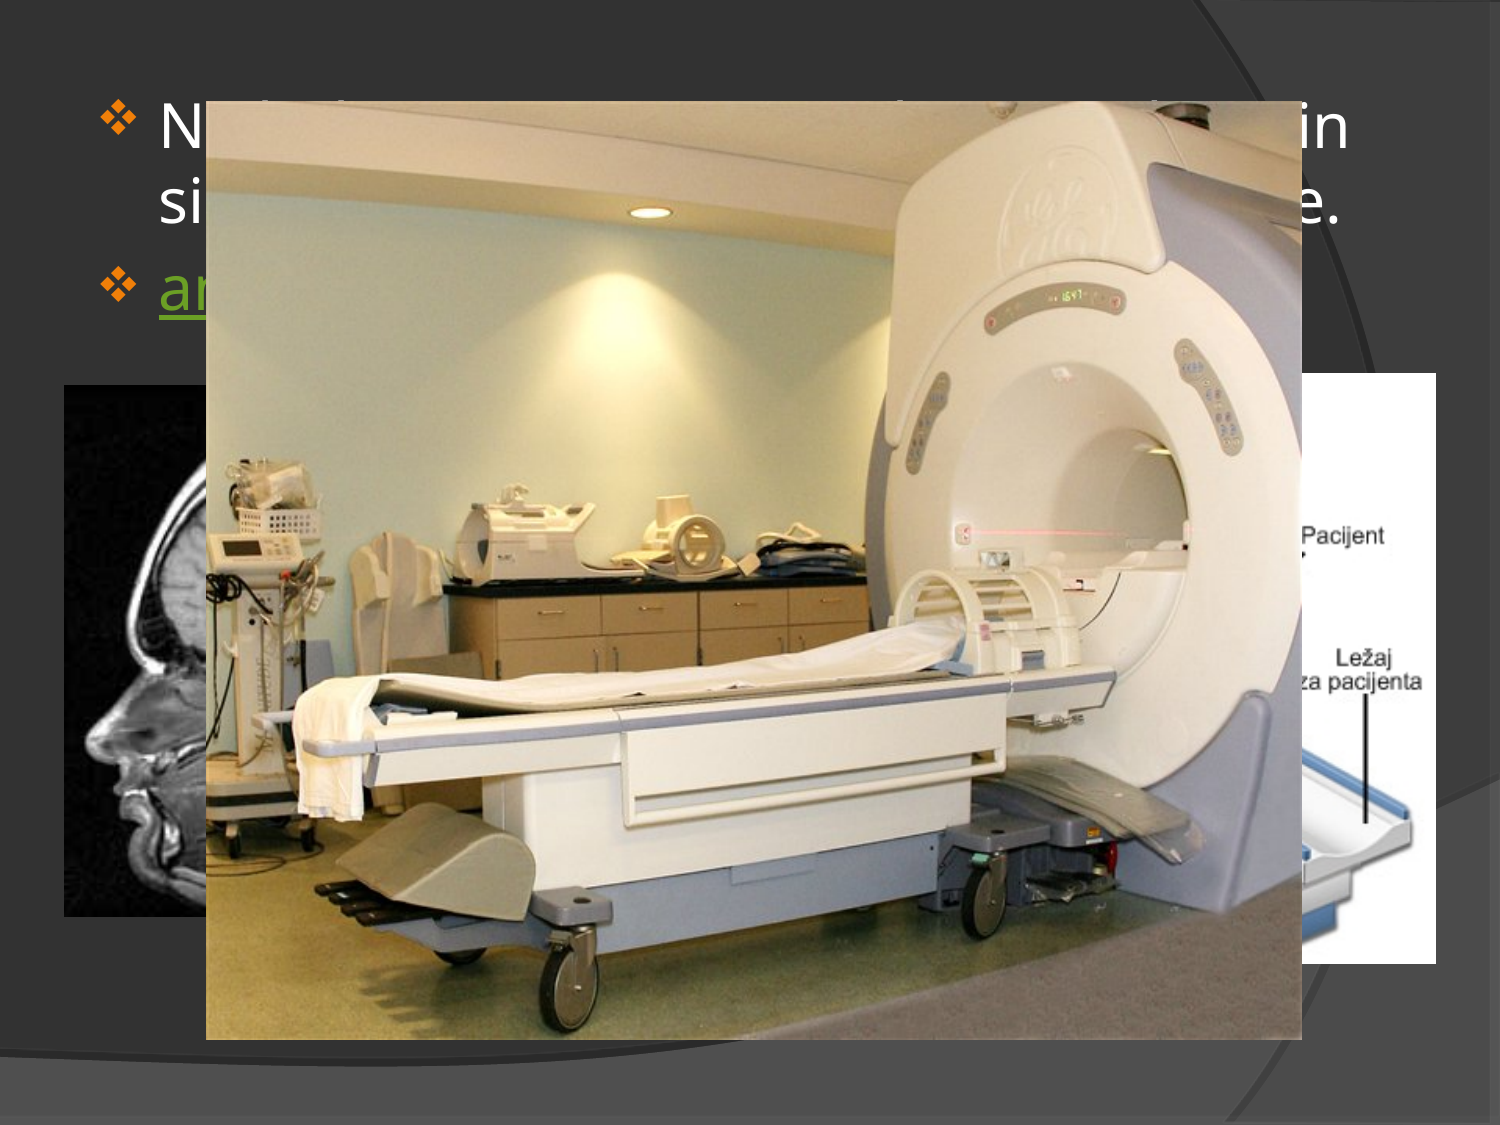

# Najbolj je poznana uporaba v medicini in sicer kot magnetno resonančno slikanje.
animacija slikanja